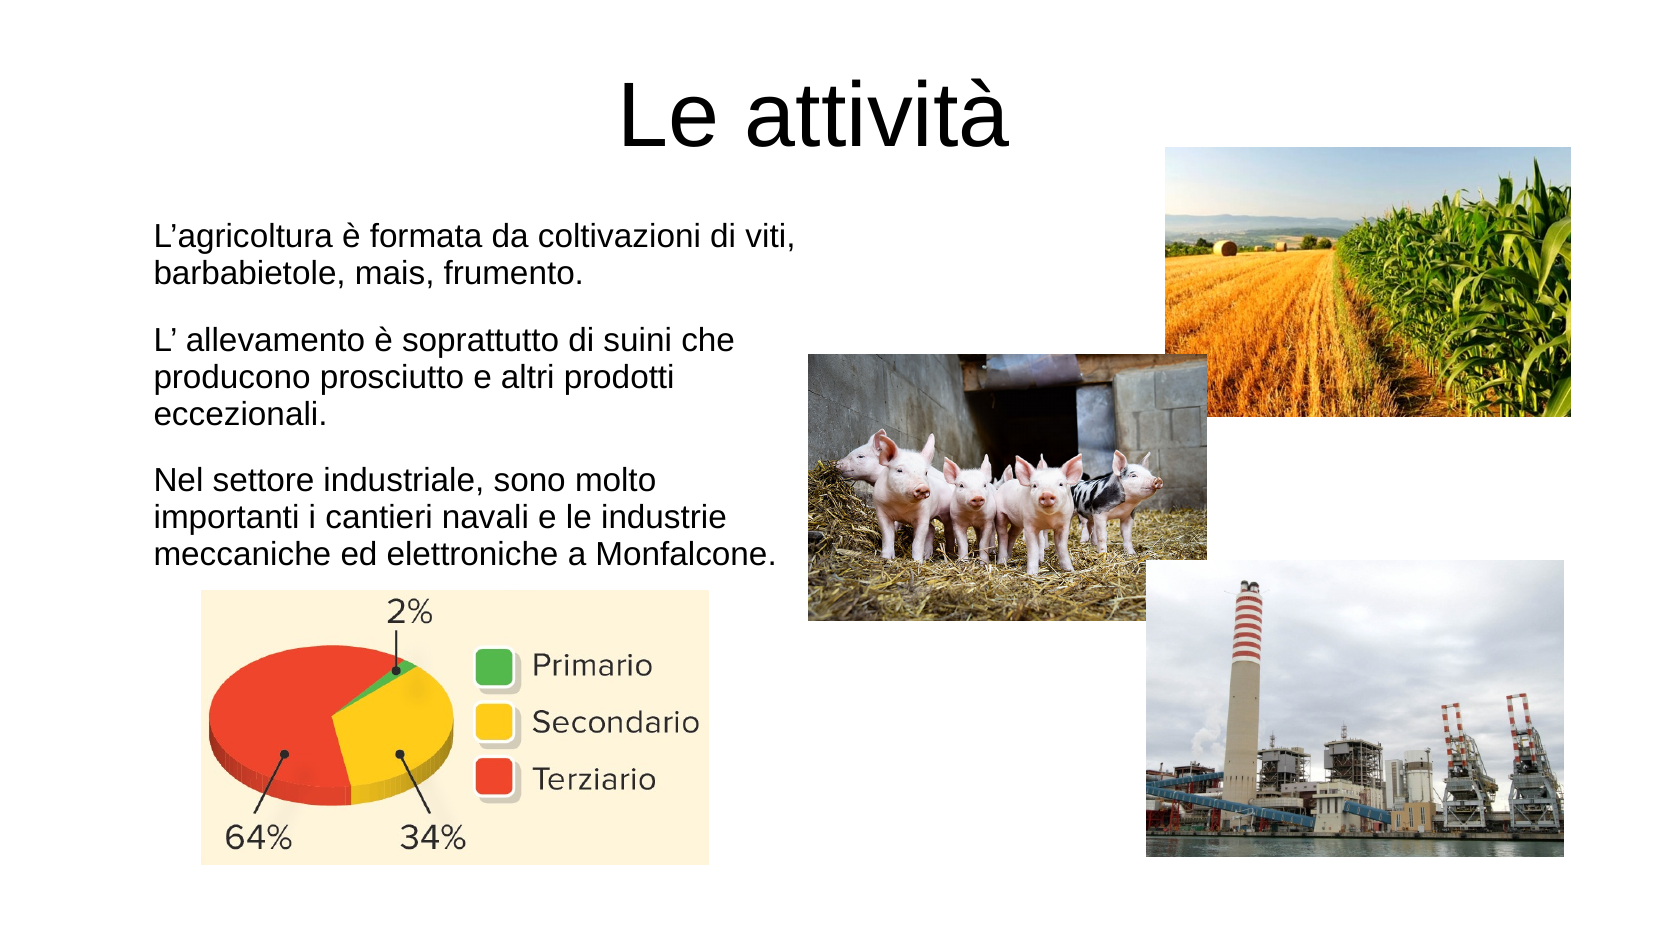

# Le attività
L’agricoltura è formata da coltivazioni di viti, barbabietole, mais, frumento.
L’ allevamento è soprattutto di suini che producono prosciutto e altri prodotti eccezionali.
Nel settore industriale, sono molto importanti i cantieri navali e le industrie meccaniche ed elettroniche a Monfalcone.